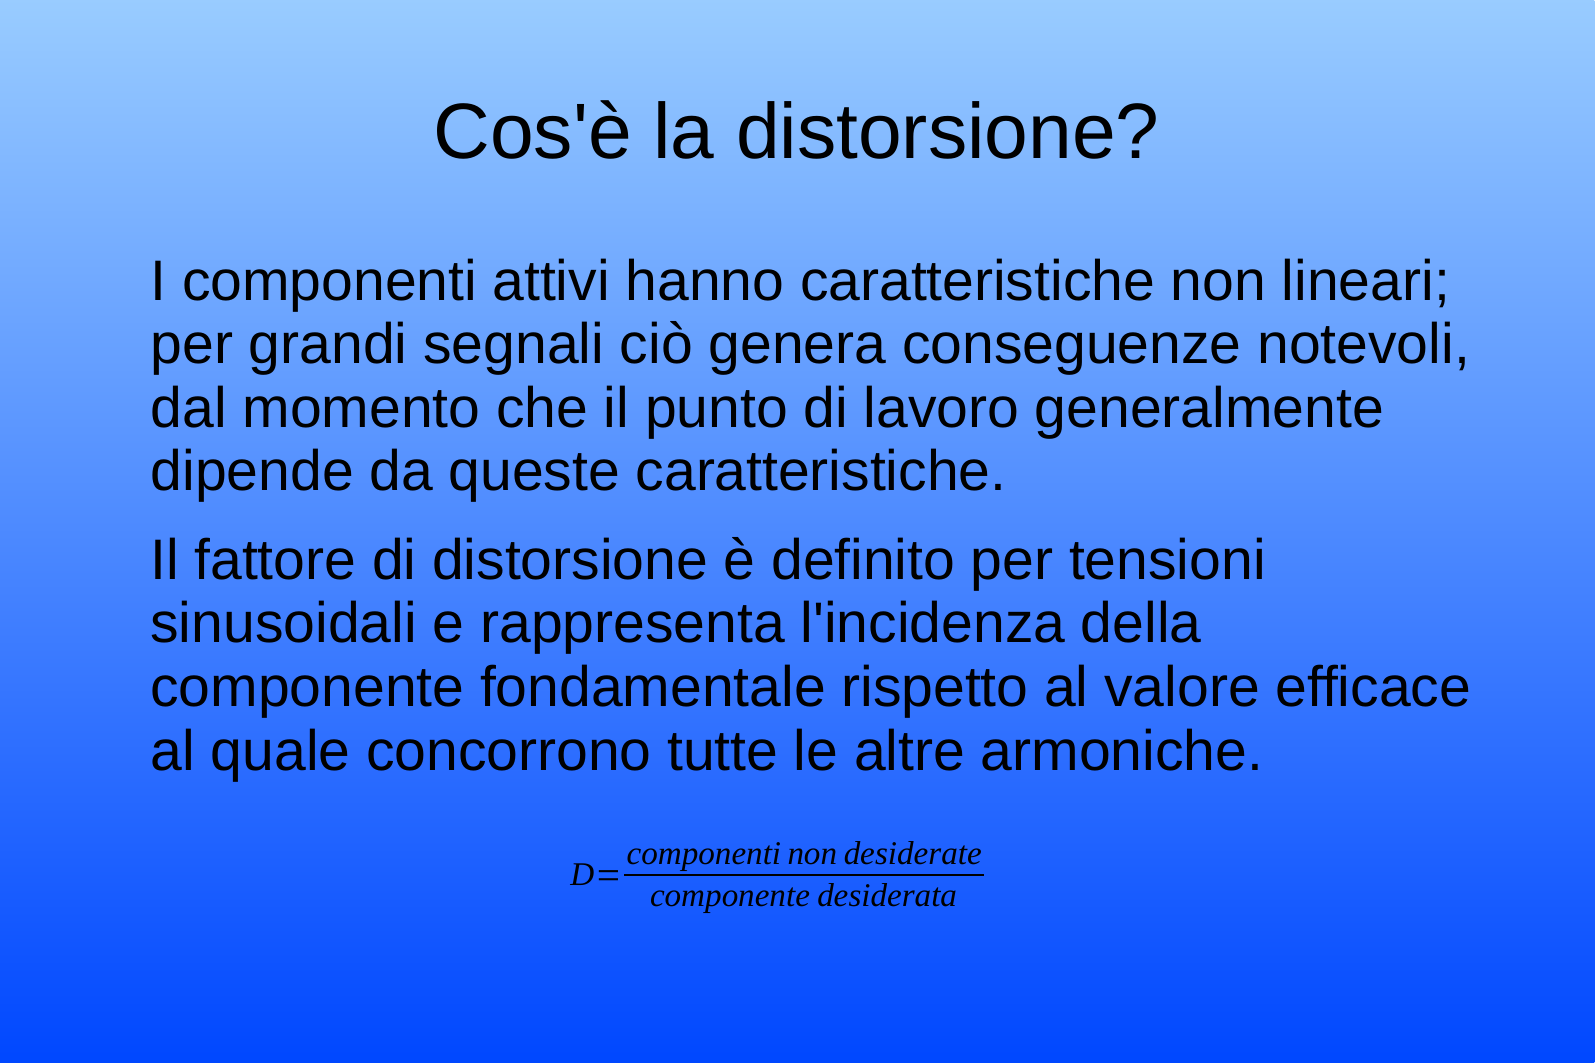

# Cos'è la distorsione?
I componenti attivi hanno caratteristiche non lineari; per grandi segnali ciò genera conseguenze notevoli, dal momento che il punto di lavoro generalmente dipende da queste caratteristiche.
Il fattore di distorsione è definito per tensioni sinusoidali e rappresenta l'incidenza della componente fondamentale rispetto al valore efficace al quale concorrono tutte le altre armoniche.